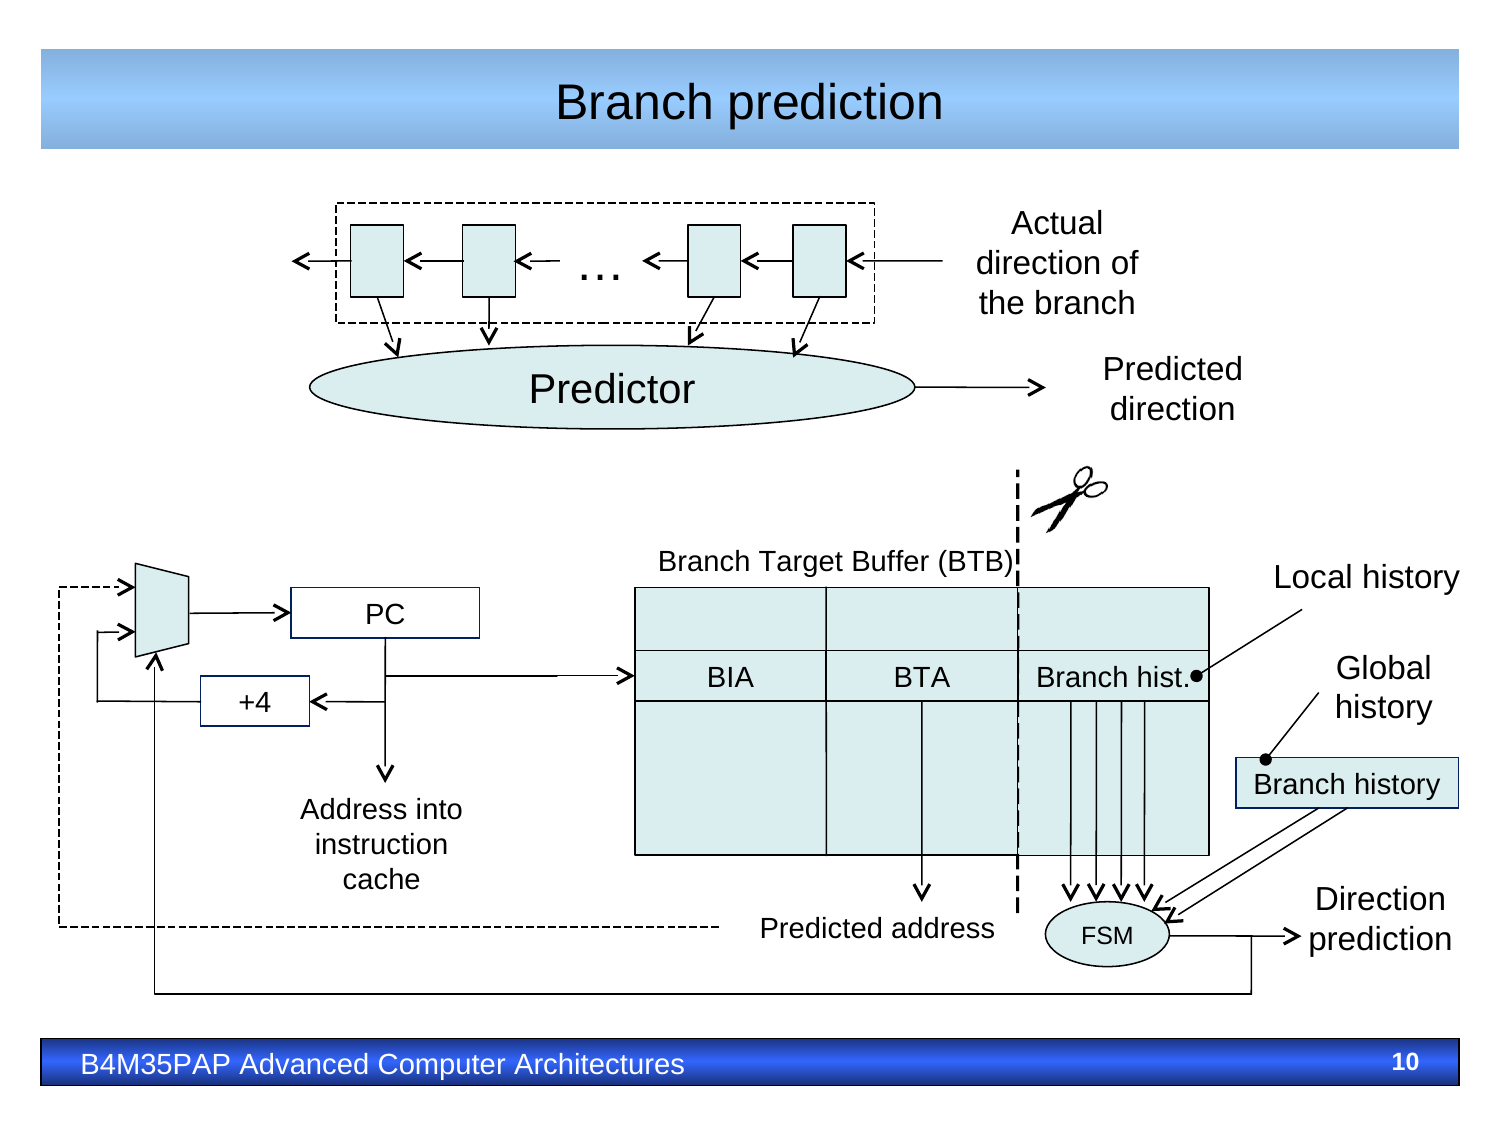

# Branch prediction
Actual direction of the branch
…
Predicted direction
Predictor
Branch Target Buffer (BTB)
PC
BIA
BTA
Branch hist.
+4
Branch history
Address into instruction cache
Predicted address
Local history
Global history
Direction prediction
FSM